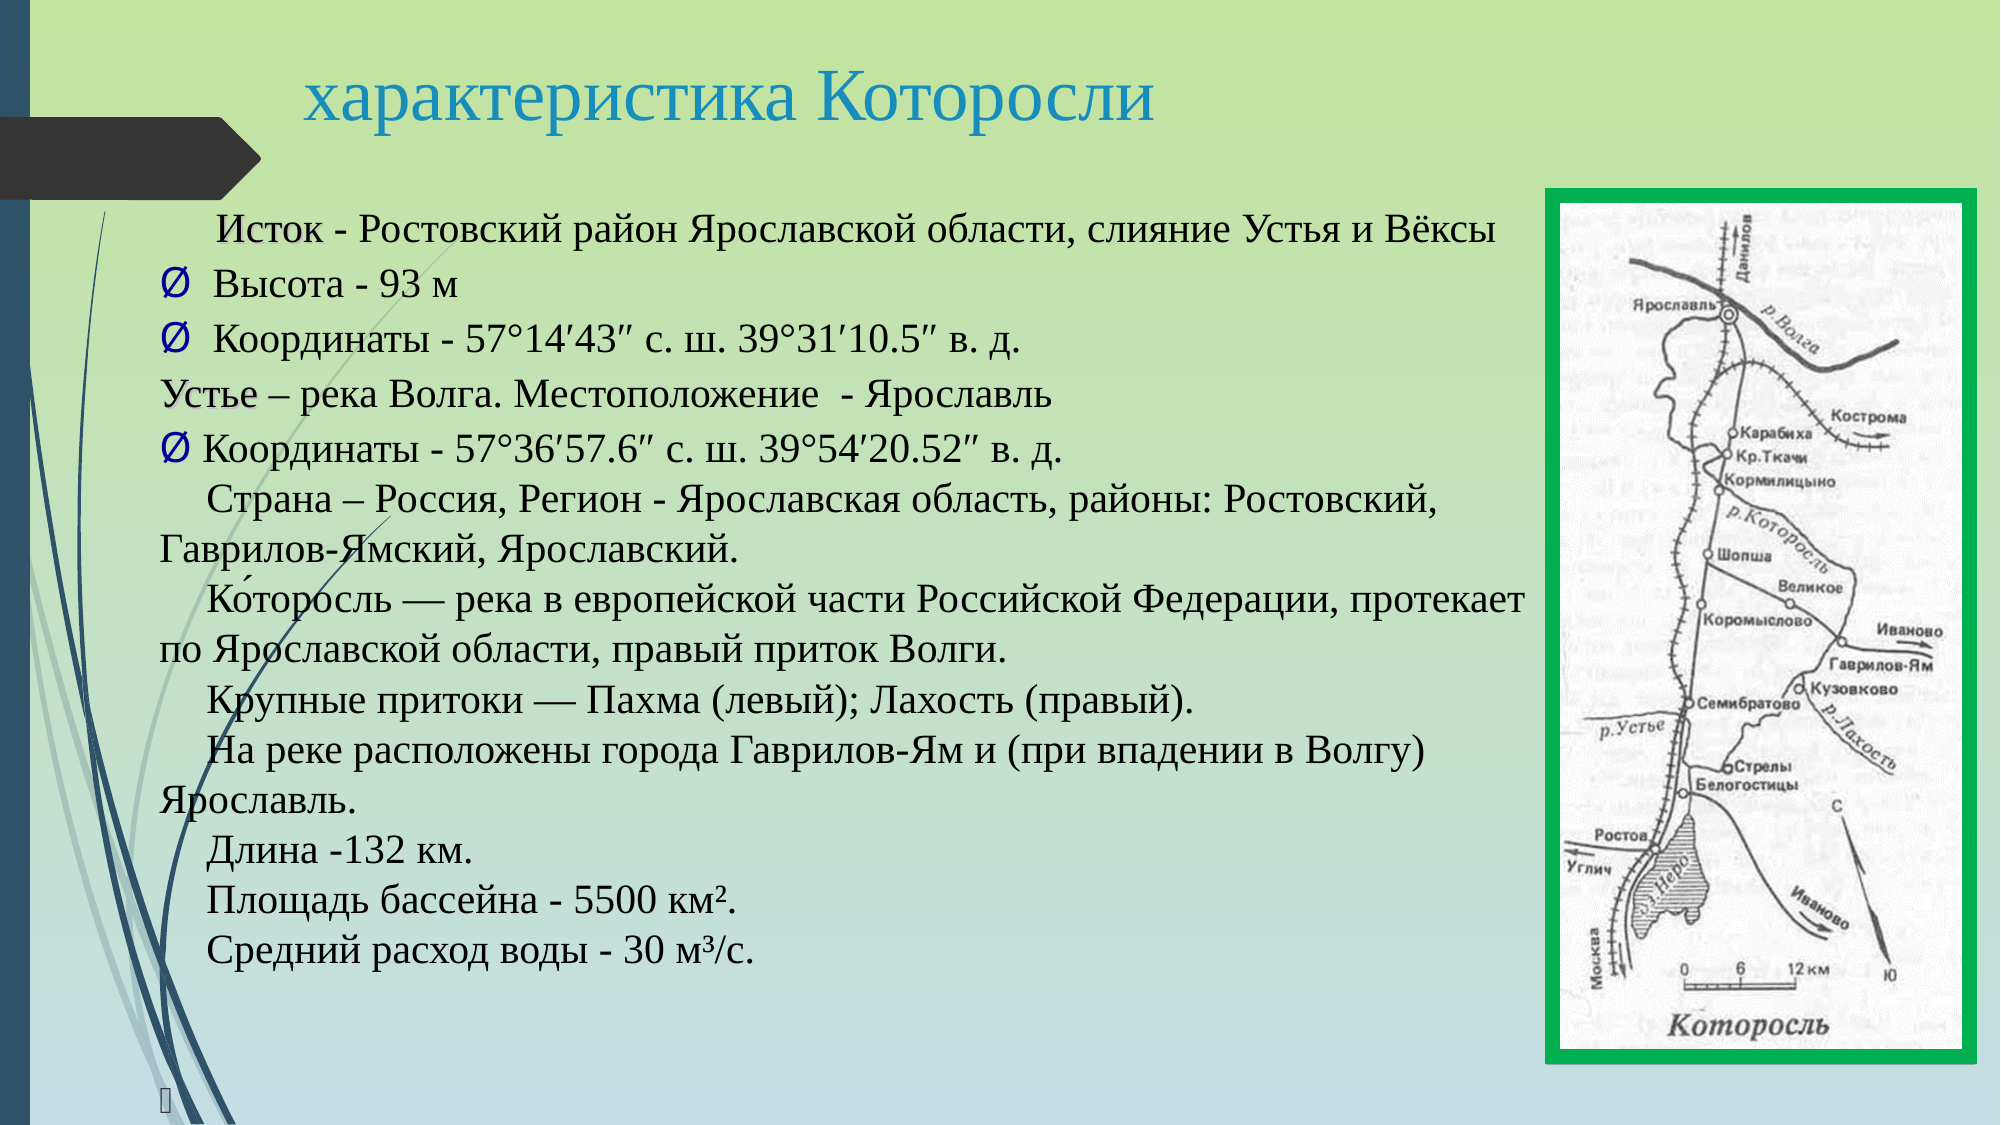

# характеристика Которосли
Исток - Ростовский район Ярославской области, слияние Устья и Вёксы
  Высота - 93 м
  Координаты - 57°14′43″ с. ш. 39°31′10.5″ в. д.
Устье – река Волга. Местоположение - Ярославль
 Координаты - 57°36′57.6″ с. ш. 39°54′20.52″ в. д.
Страна – Россия, Регион - Ярославская область, районы: Ростовский, Гаврилов-Ямский, Ярославский.
Ко́торосль — река в европейской части Российской Федерации, протекает по Ярославской области, правый приток Волги.
Крупные притоки — Пахма (левый); Лахость (правый).
На реке расположены города Гаврилов-Ям и (при впадении в Волгу) Ярославль.
Длина -132 км.
Площадь бассейна - 5500 км².
Средний расход воды - 30 м³/с.